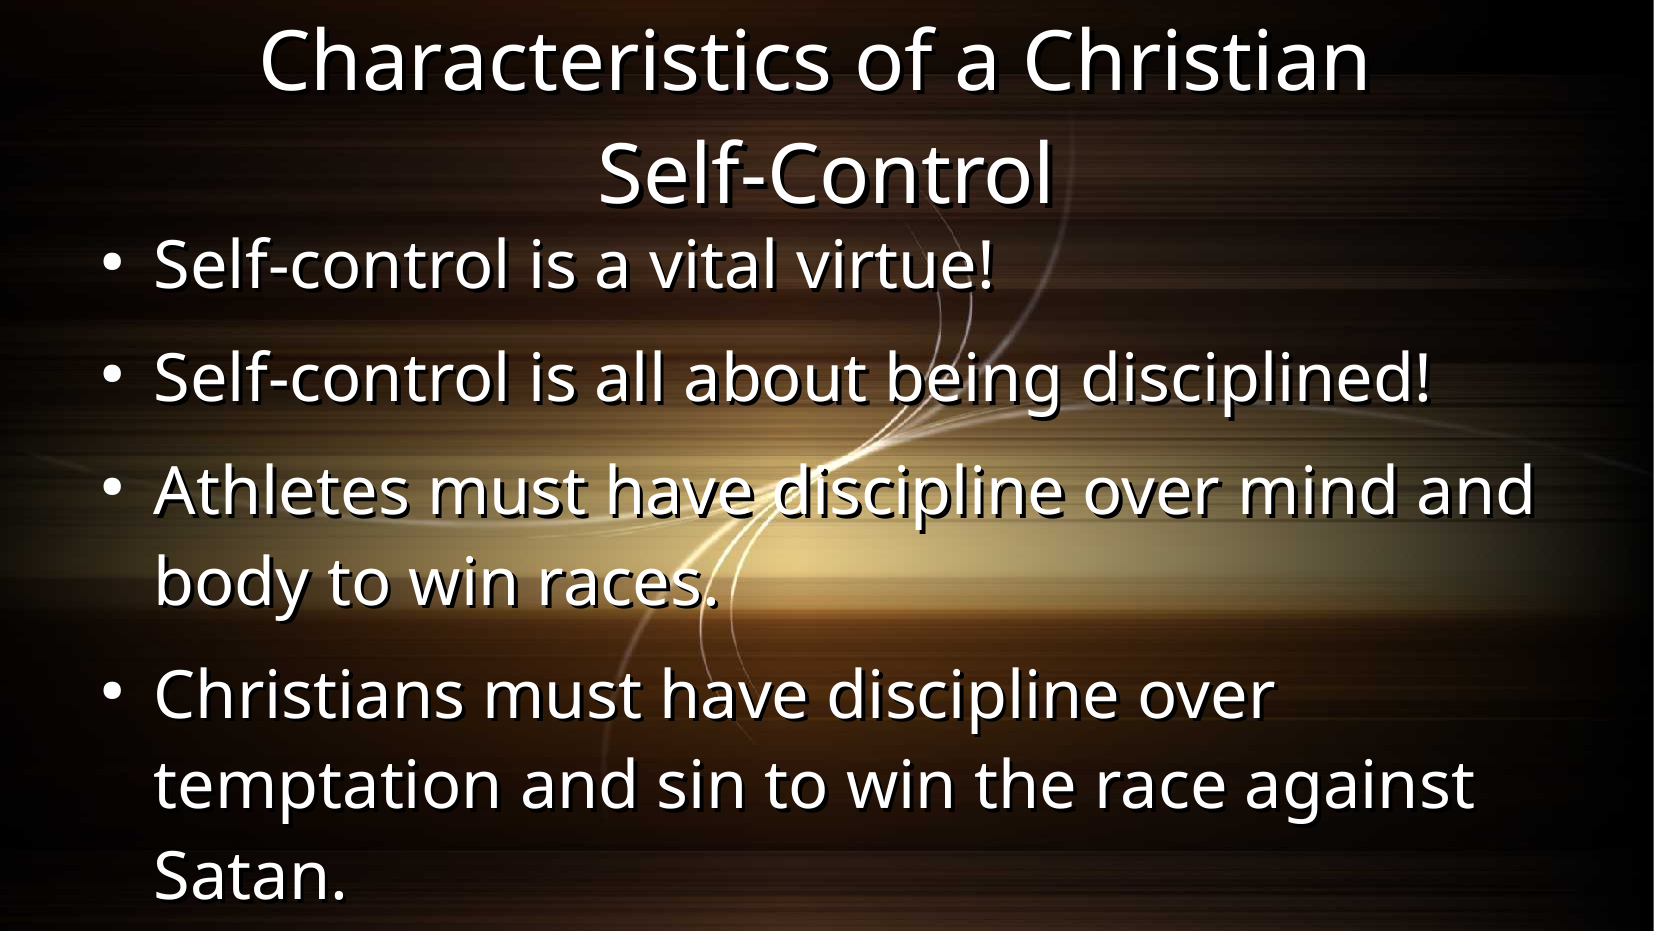

# Characteristics of a Christian Self-Control
Self-control is a vital virtue!
Self-control is all about being disciplined!
Athletes must have discipline over mind and body to win races.
Christians must have discipline over temptation and sin to win the race against Satan.